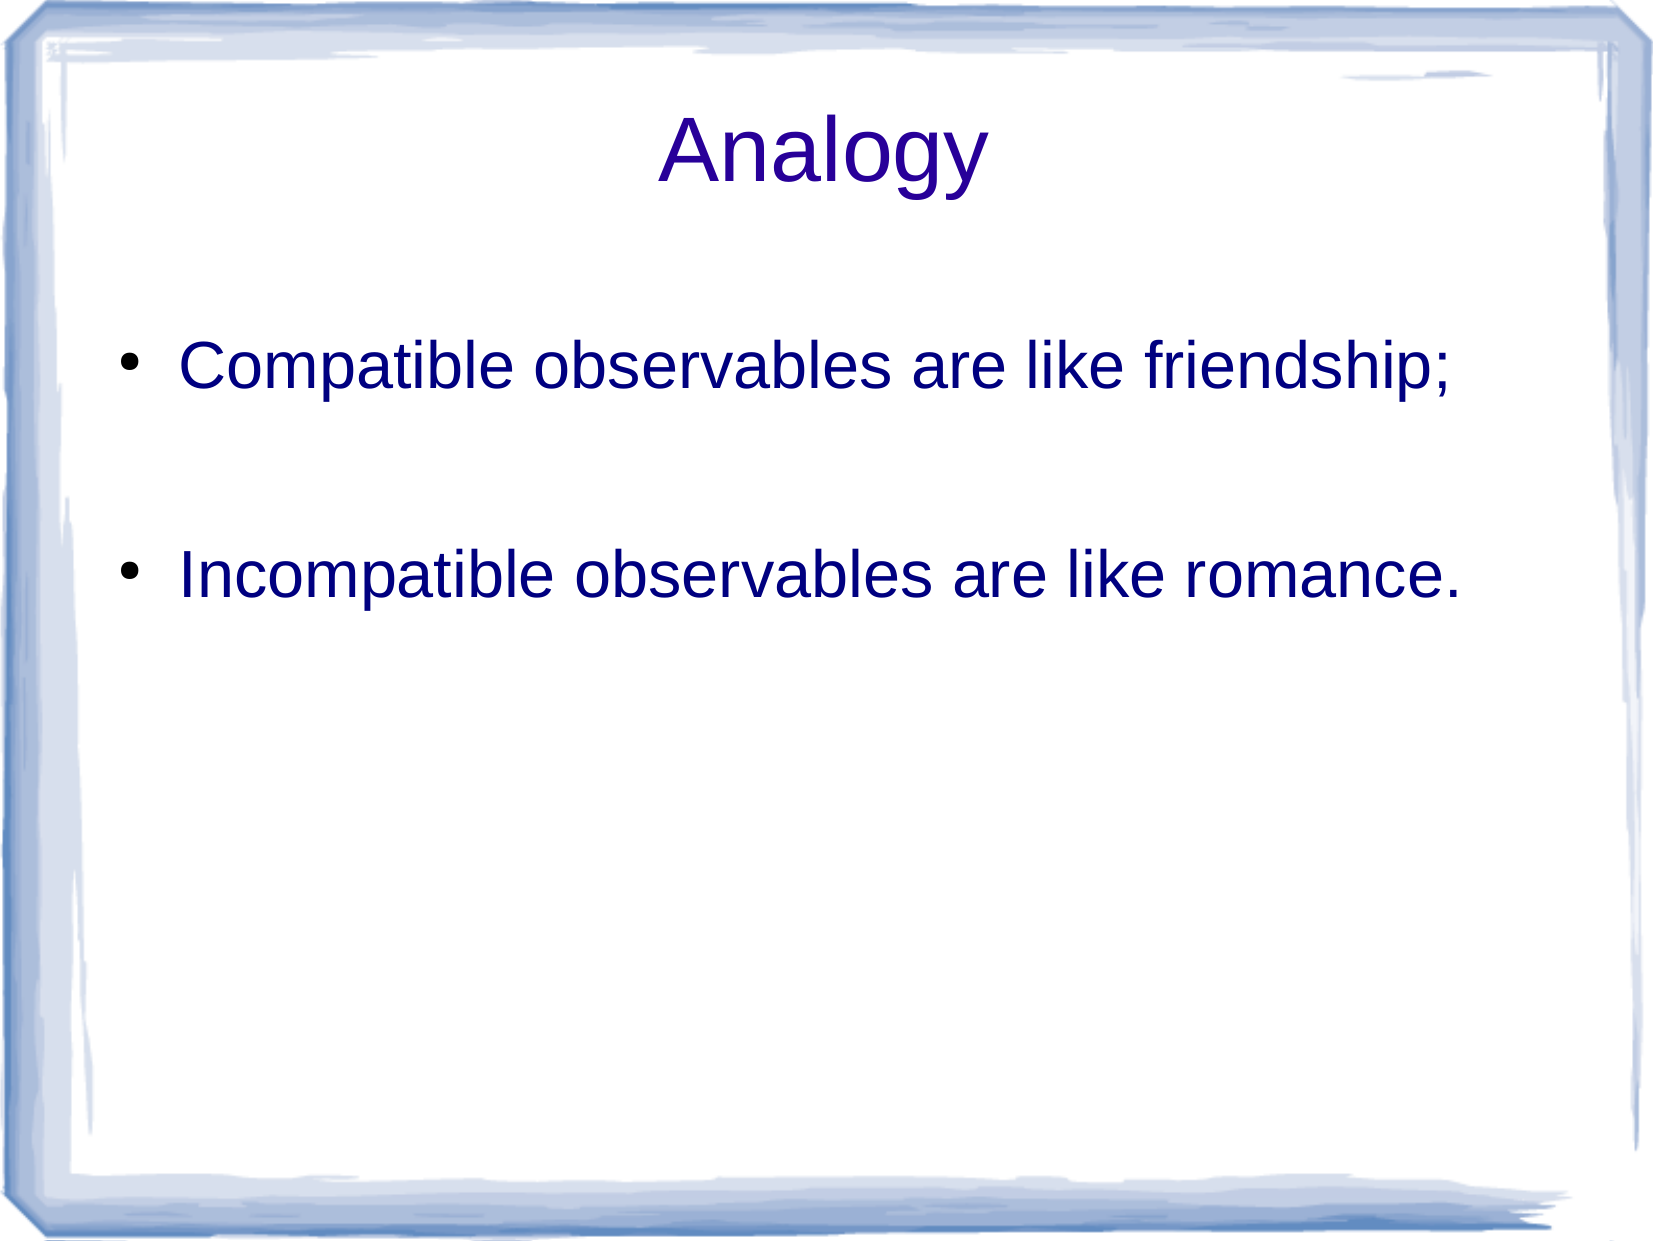

# Analogy
 Compatible observables are like friendship;
 Incompatible observables are like romance.